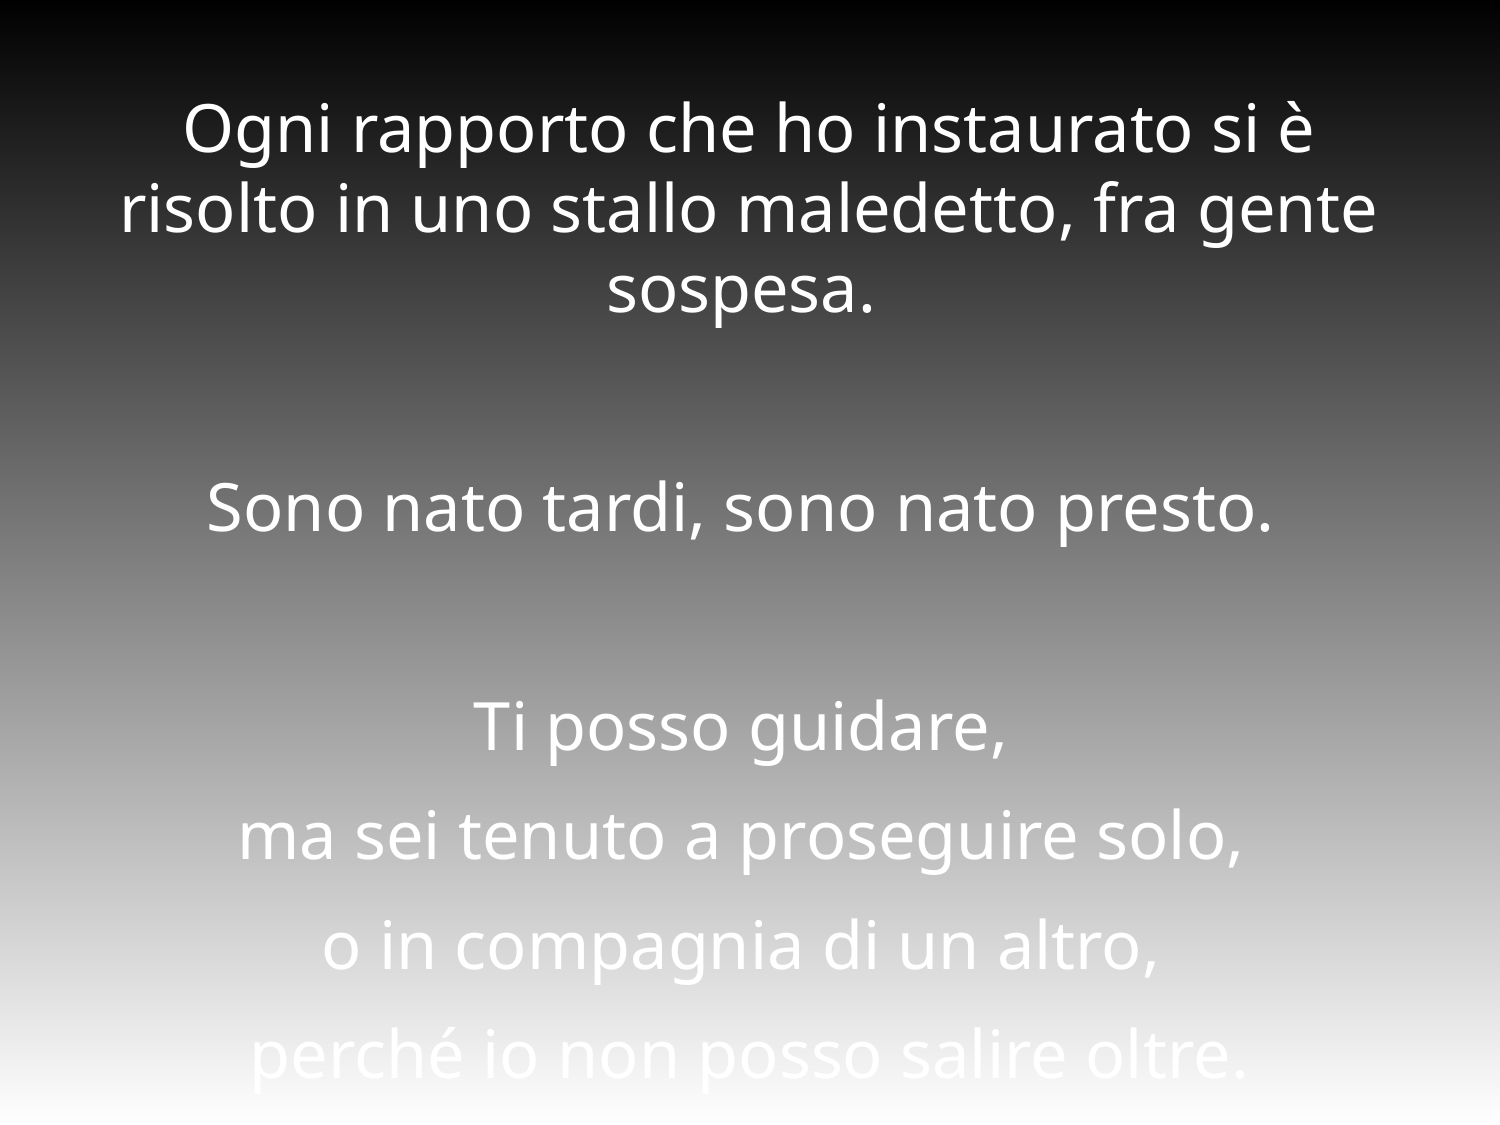

# Ogni rapporto che ho instaurato si è risolto in uno stallo maledetto, fra gente sospesa.
Sono nato tardi, sono nato presto.
Ti posso guidare,
ma sei tenuto a proseguire solo,
o in compagnia di un altro,
perché io non posso salire oltre.